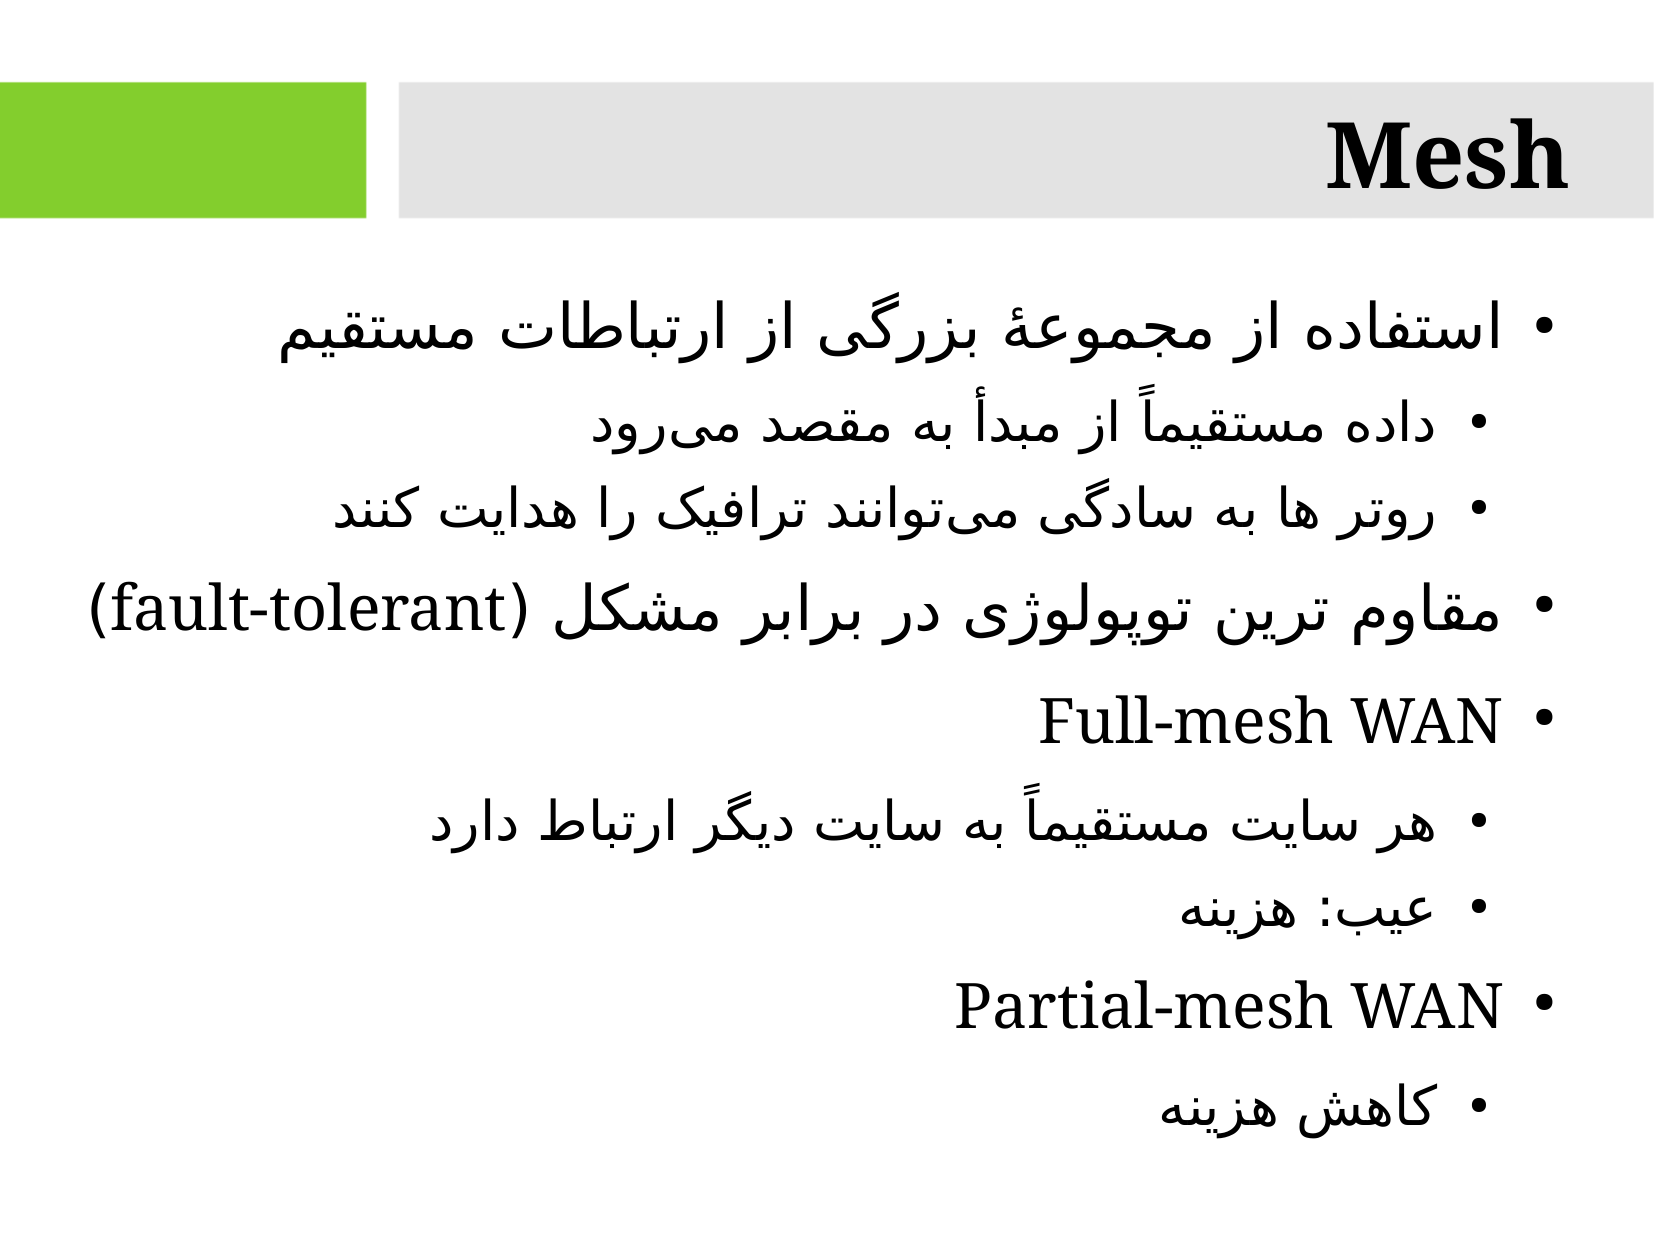

# Mesh
استفاده از مجموعهٔ بزرگی از ارتباطات مستقیم
داده مستقیماً از مبدأ به مقصد می‌رود
روتر ها به سادگی می‌توانند ترافیک را هدایت کنند
مقاوم ترین توپولوژی در برابر مشکل (fault-tolerant)
Full-mesh WAN
هر سایت مستقیماً به سایت دیگر ارتباط دارد
عیب: هزینه
Partial-mesh WAN
کاهش هزینه